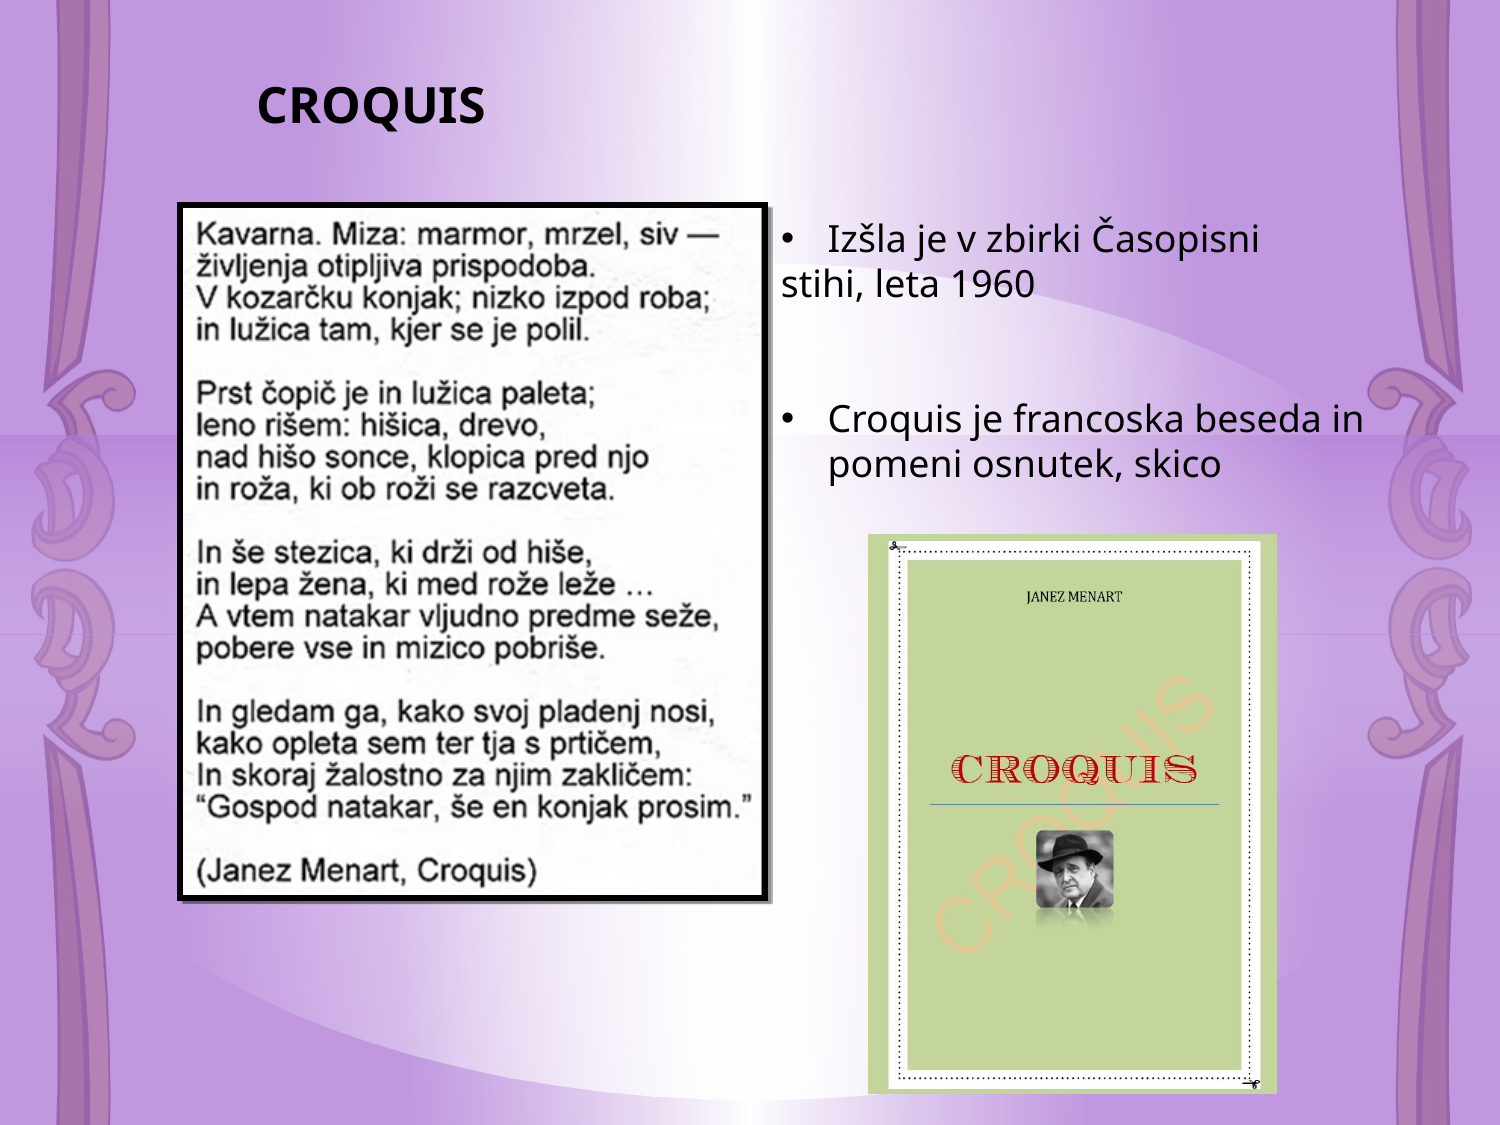

CROQUIS
Izšla je v zbirki Časopisni
stihi, leta 1960
Croquis je francoska beseda in pomeni osnutek, skico